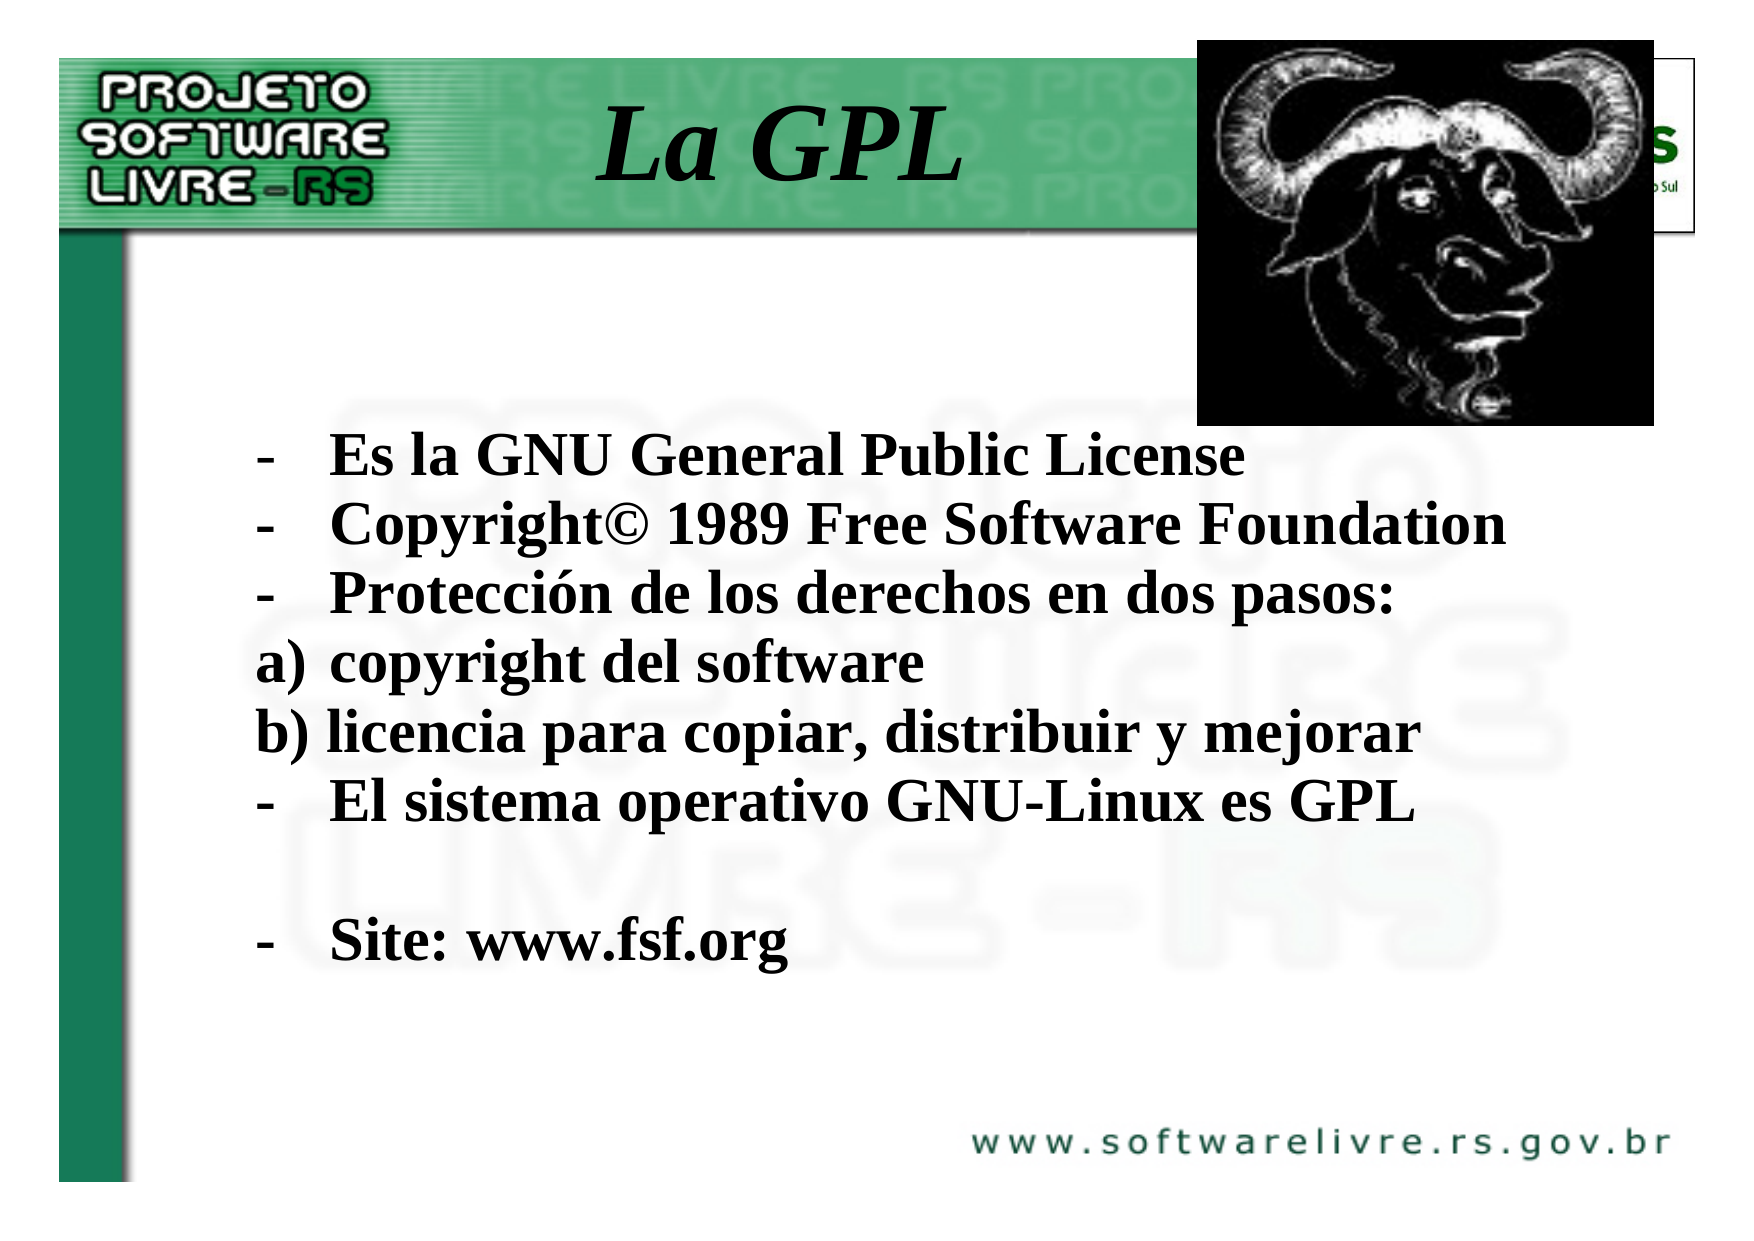

La GPL
-	Es la GNU General Public License
-	Copyright© 1989 Free Software Foundation
-	Protección de los derechos en dos pasos:
a)	copyright del software
b) licencia para copiar, distribuir y mejorar
-	El sistema operativo GNU-Linux es GPL
-	Site: www.fsf.org